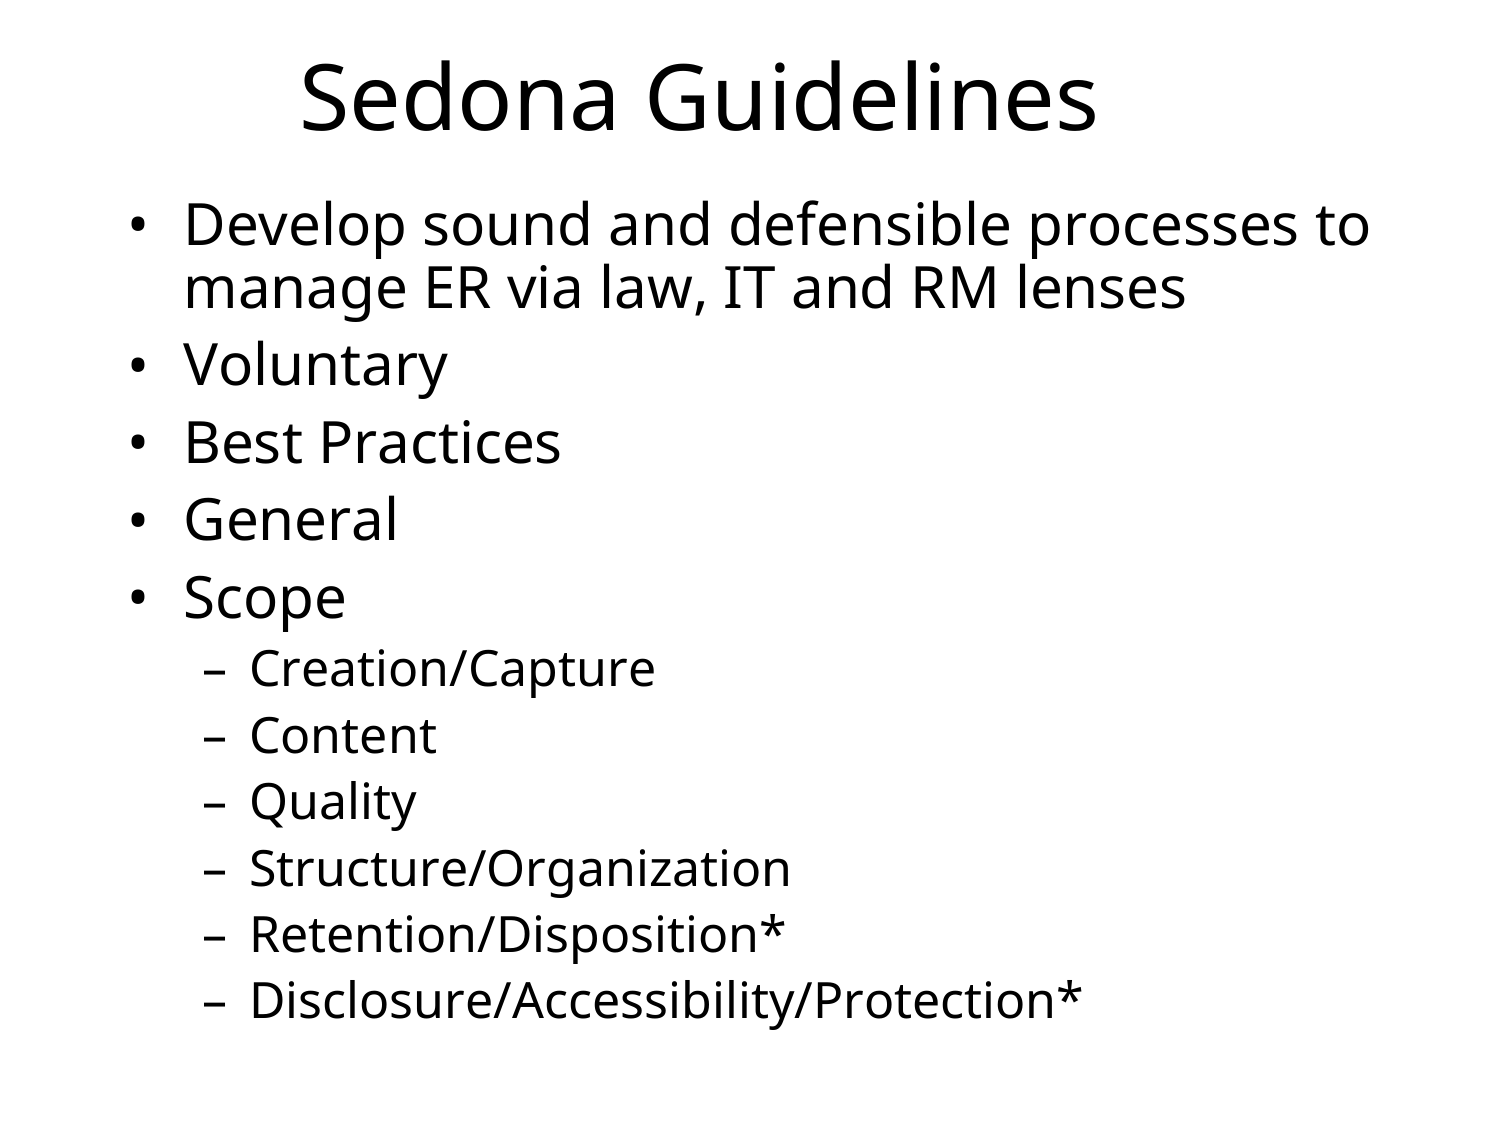

Sedona Guidelines
Develop sound and defensible processes to manage ER via law, IT and RM lenses
Voluntary
Best Practices
General
Scope
Creation/Capture
Content
Quality
Structure/Organization
Retention/Disposition*
Disclosure/Accessibility/Protection*